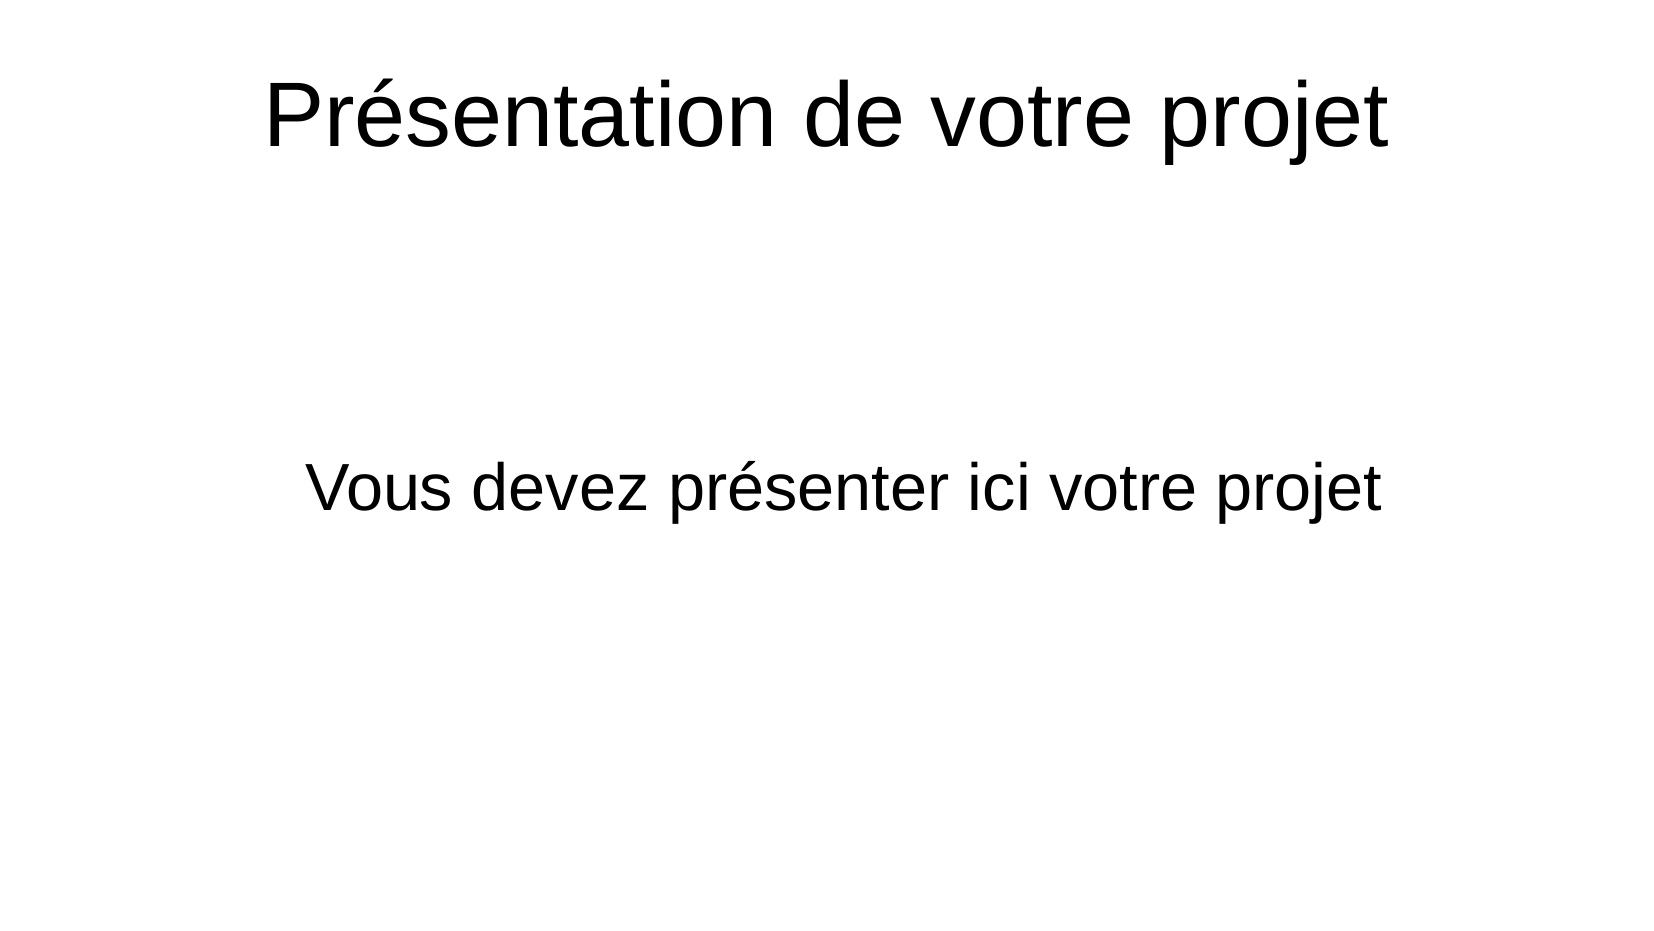

# Présentation de votre projet
Vous devez présenter ici votre projet